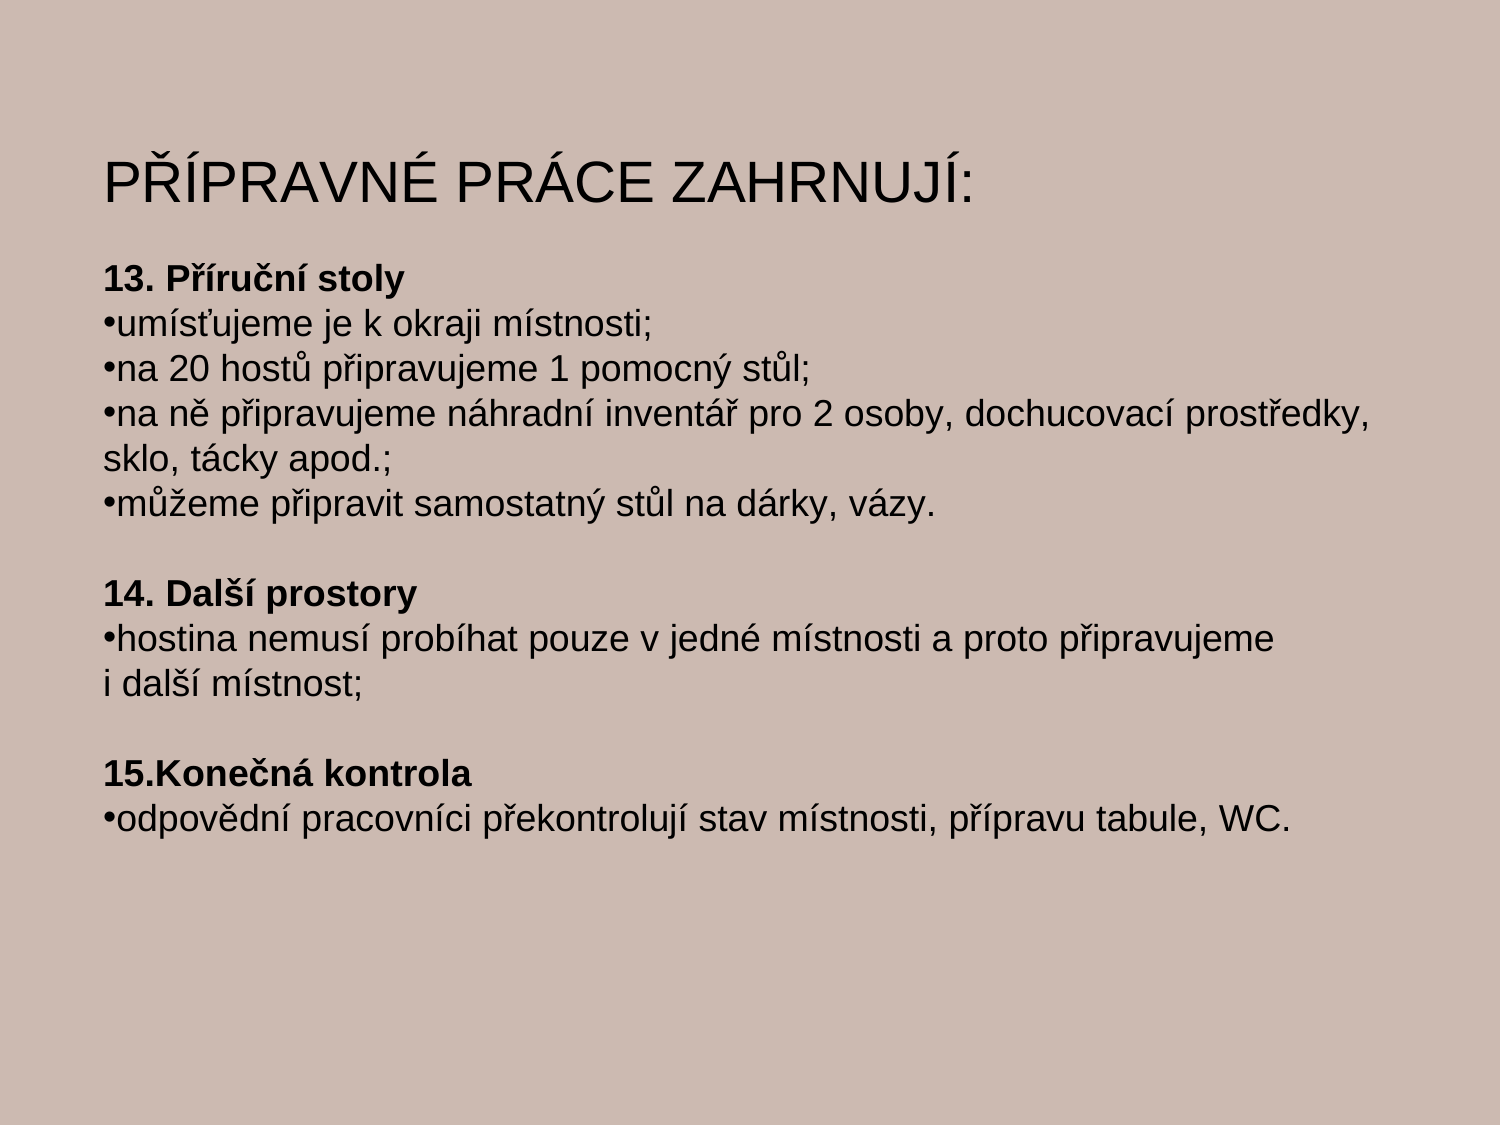

PŘÍPRAVNÉ PRÁCE ZAHRNUJÍ:
13. Příruční stoly
umísťujeme je k okraji místnosti;
na 20 hostů připravujeme 1 pomocný stůl;
na ně připravujeme náhradní inventář pro 2 osoby, dochucovací prostředky, sklo, tácky apod.;
můžeme připravit samostatný stůl na dárky, vázy.
14. Další prostory
hostina nemusí probíhat pouze v jedné místnosti a proto připravujeme
i další místnost;
15.Konečná kontrola
odpovědní pracovníci překontrolují stav místnosti, přípravu tabule, WC.